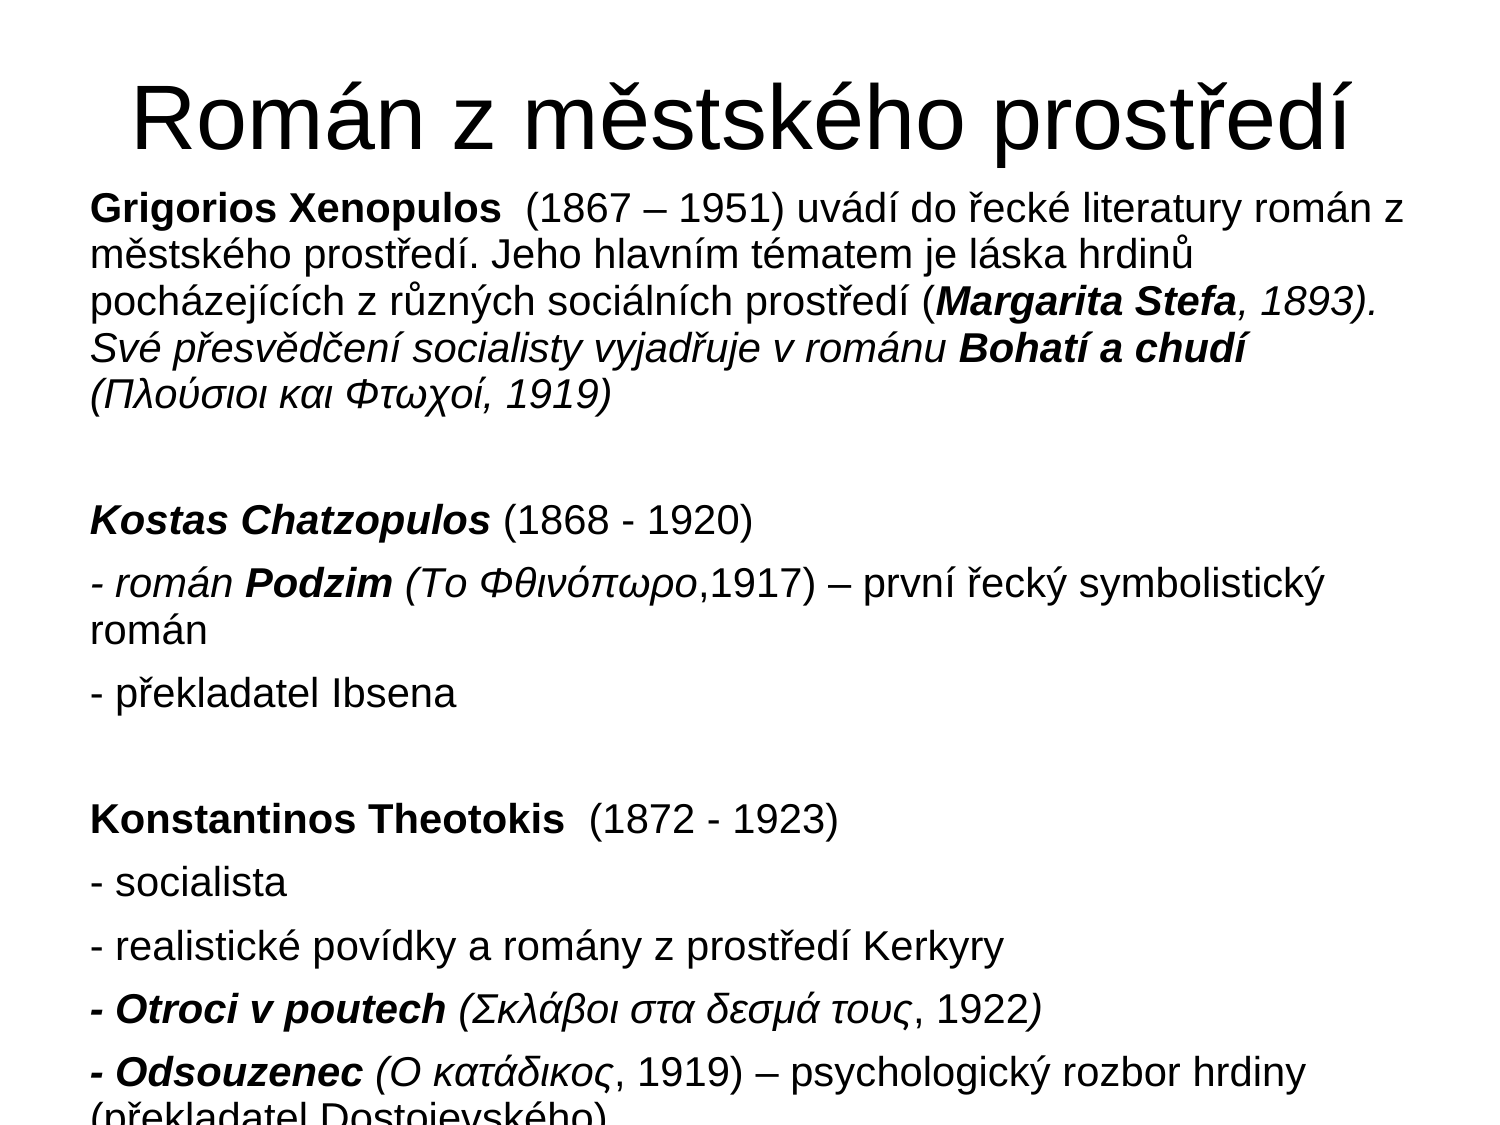

# Román z městského prostředí
Grigorios Xenopulos (1867 – 1951) uvádí do řecké literatury román z městského prostředí. Jeho hlavním tématem je láska hrdinů pocházejících z různých sociálních prostředí (Margarita Stefa, 1893). Své přesvědčení socialisty vyjadřuje v románu Bohatí a chudí (Πλούσιοι και Φτωχοί, 1919)
Kostas Chatzopulos (1868 - 1920)
- román Podzim (To Φθινόπωρο,1917) – první řecký symbolistický román
- překladatel Ibsena
Konstantinos Theotokis (1872 - 1923)
- socialista
- realistické povídky a romány z prostředí Kerkyry
- Otroci v poutech (Σκλάβοι στα δεσμά τους, 1922)
- Odsouzenec (Ο κατάδικος, 1919) – psychologický rozbor hrdiny (překladatel Dostojevského)